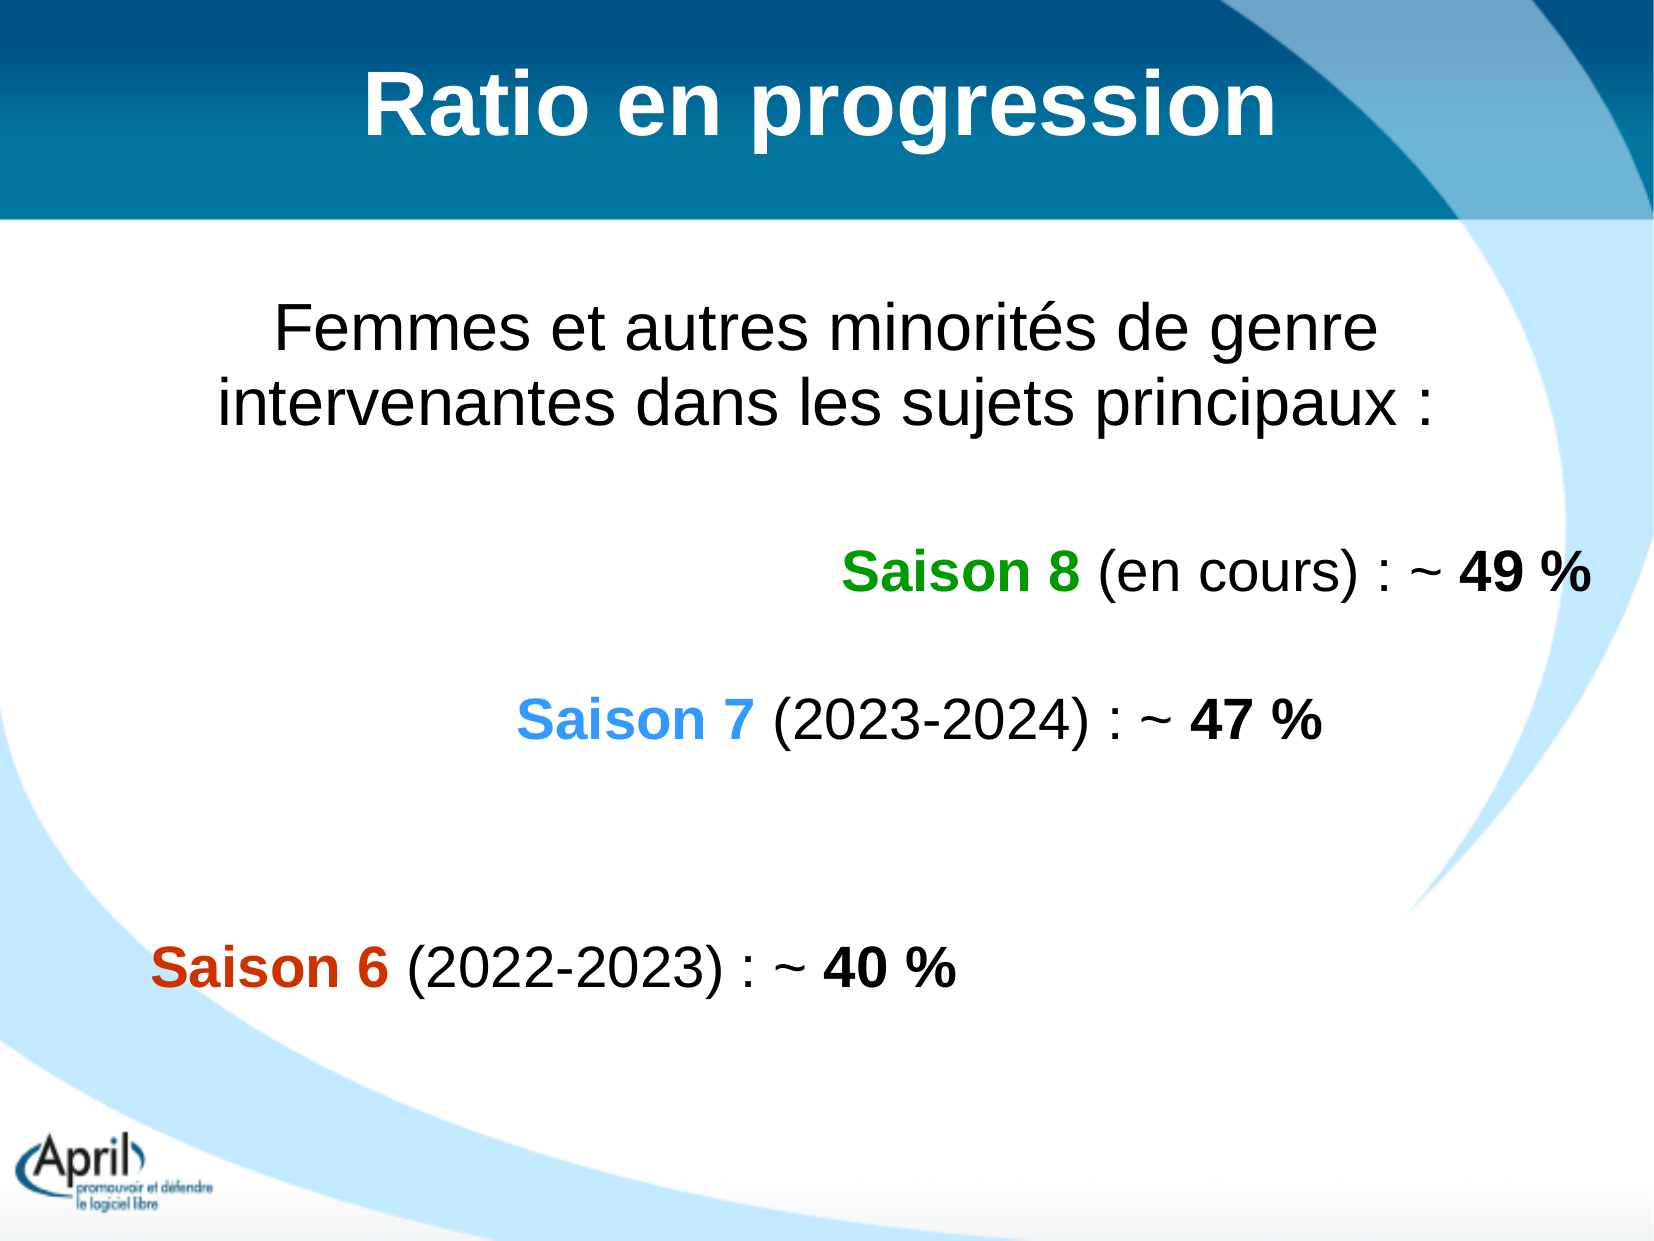

# Ratio en progression
Femmes et autres minorités de genre intervenantes dans les sujets principaux :
Saison 8 (en cours) : ~ 49 %
Saison 7 (2023-2024) : ~ 47 %
Saison 6 (2022-2023) : ~ 40 %